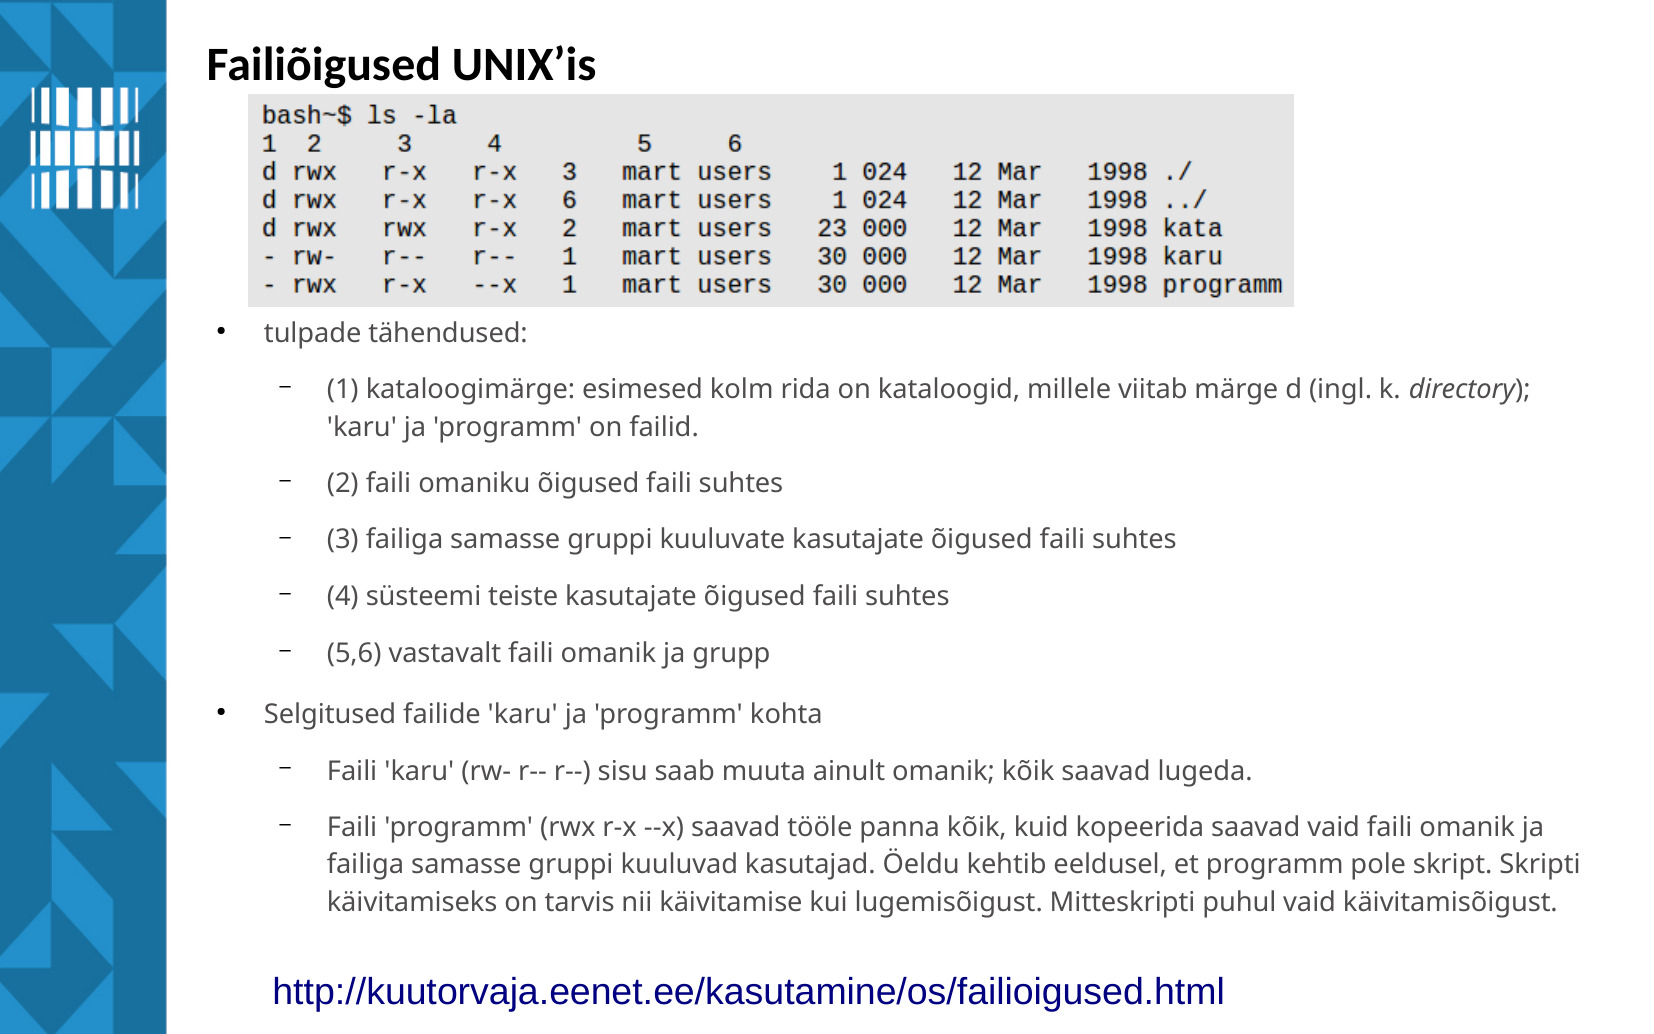

# Failiõigused UNIX’is
tulpade tähendused:
(1) kataloogimärge: esimesed kolm rida on kataloogid, millele viitab märge d (ingl. k. directory); 'karu' ja 'programm' on failid.
(2) faili omaniku õigused faili suhtes
(3) failiga samasse gruppi kuuluvate kasutajate õigused faili suhtes
(4) süsteemi teiste kasutajate õigused faili suhtes
(5,6) vastavalt faili omanik ja grupp
Selgitused failide 'karu' ja 'programm' kohta
Faili 'karu' (rw- r-- r--) sisu saab muuta ainult omanik; kõik saavad lugeda.
Faili 'programm' (rwx r-x --x) saavad tööle panna kõik, kuid kopeerida saavad vaid faili omanik ja failiga samasse gruppi kuuluvad kasutajad. Öeldu kehtib eeldusel, et programm pole skript. Skripti käivitamiseks on tarvis nii käivitamise kui lugemisõigust. Mitteskripti puhul vaid käivitamisõigust.
http://kuutorvaja.eenet.ee/kasutamine/os/failioigused.html